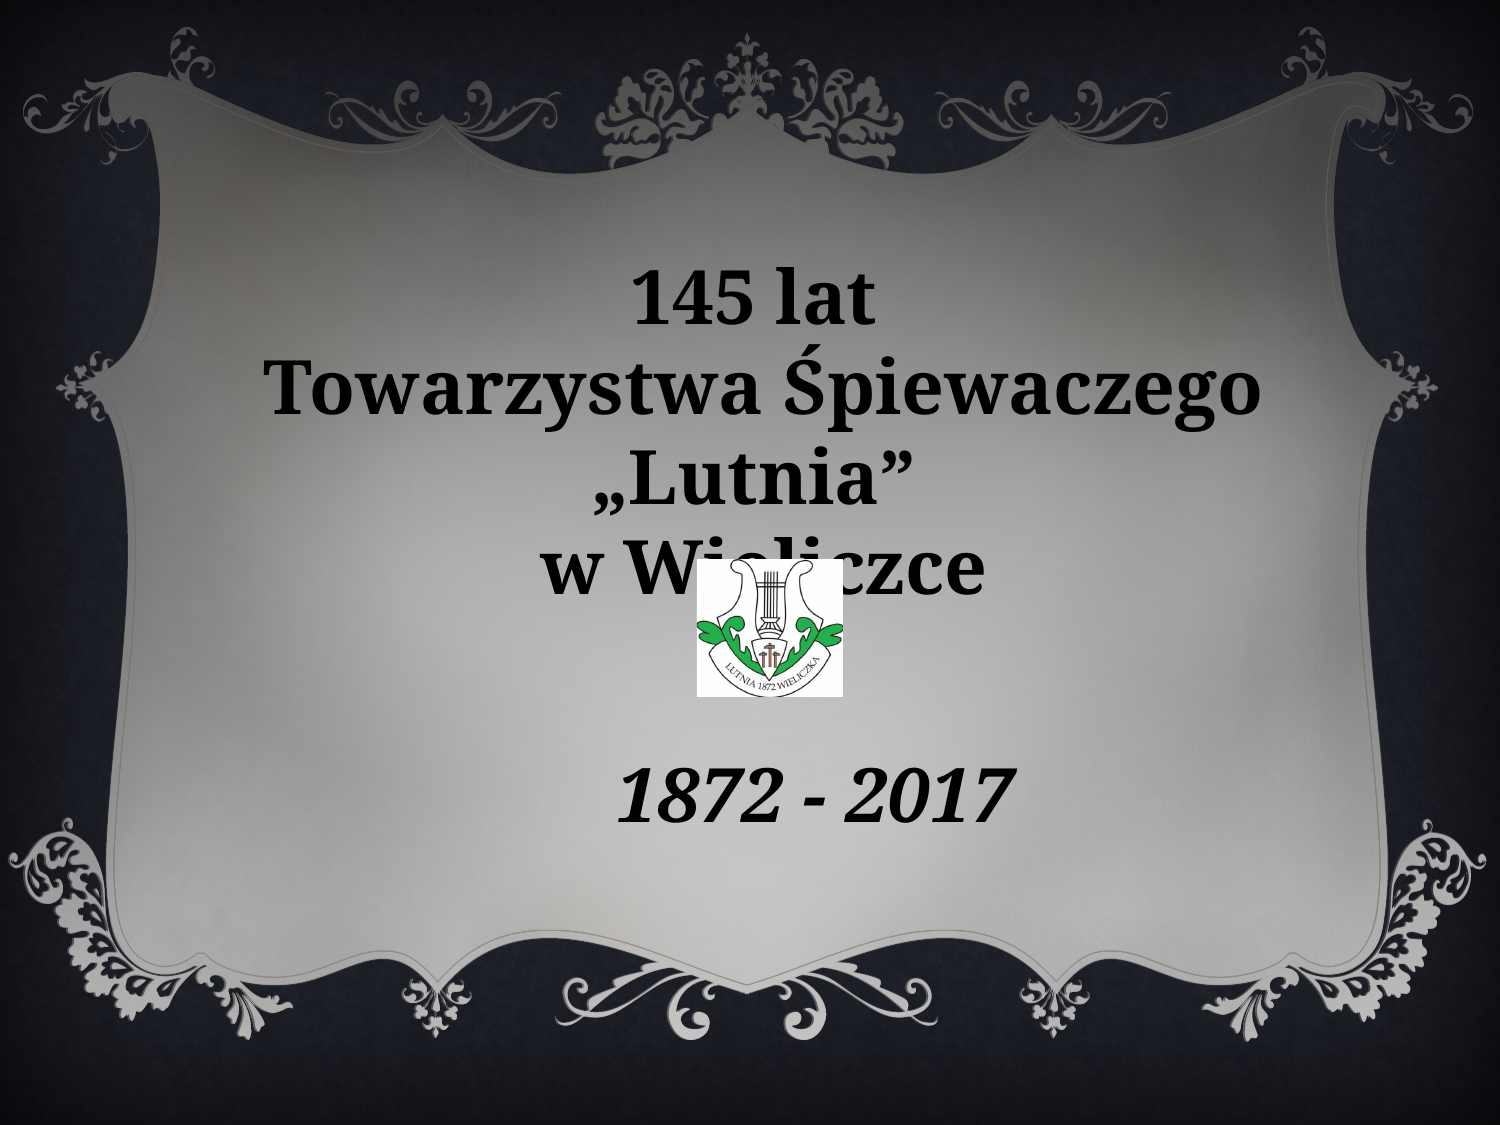

# 145 lat Towarzystwa Śpiewaczego „Lutnia” w Wieliczce
1872 - 2017